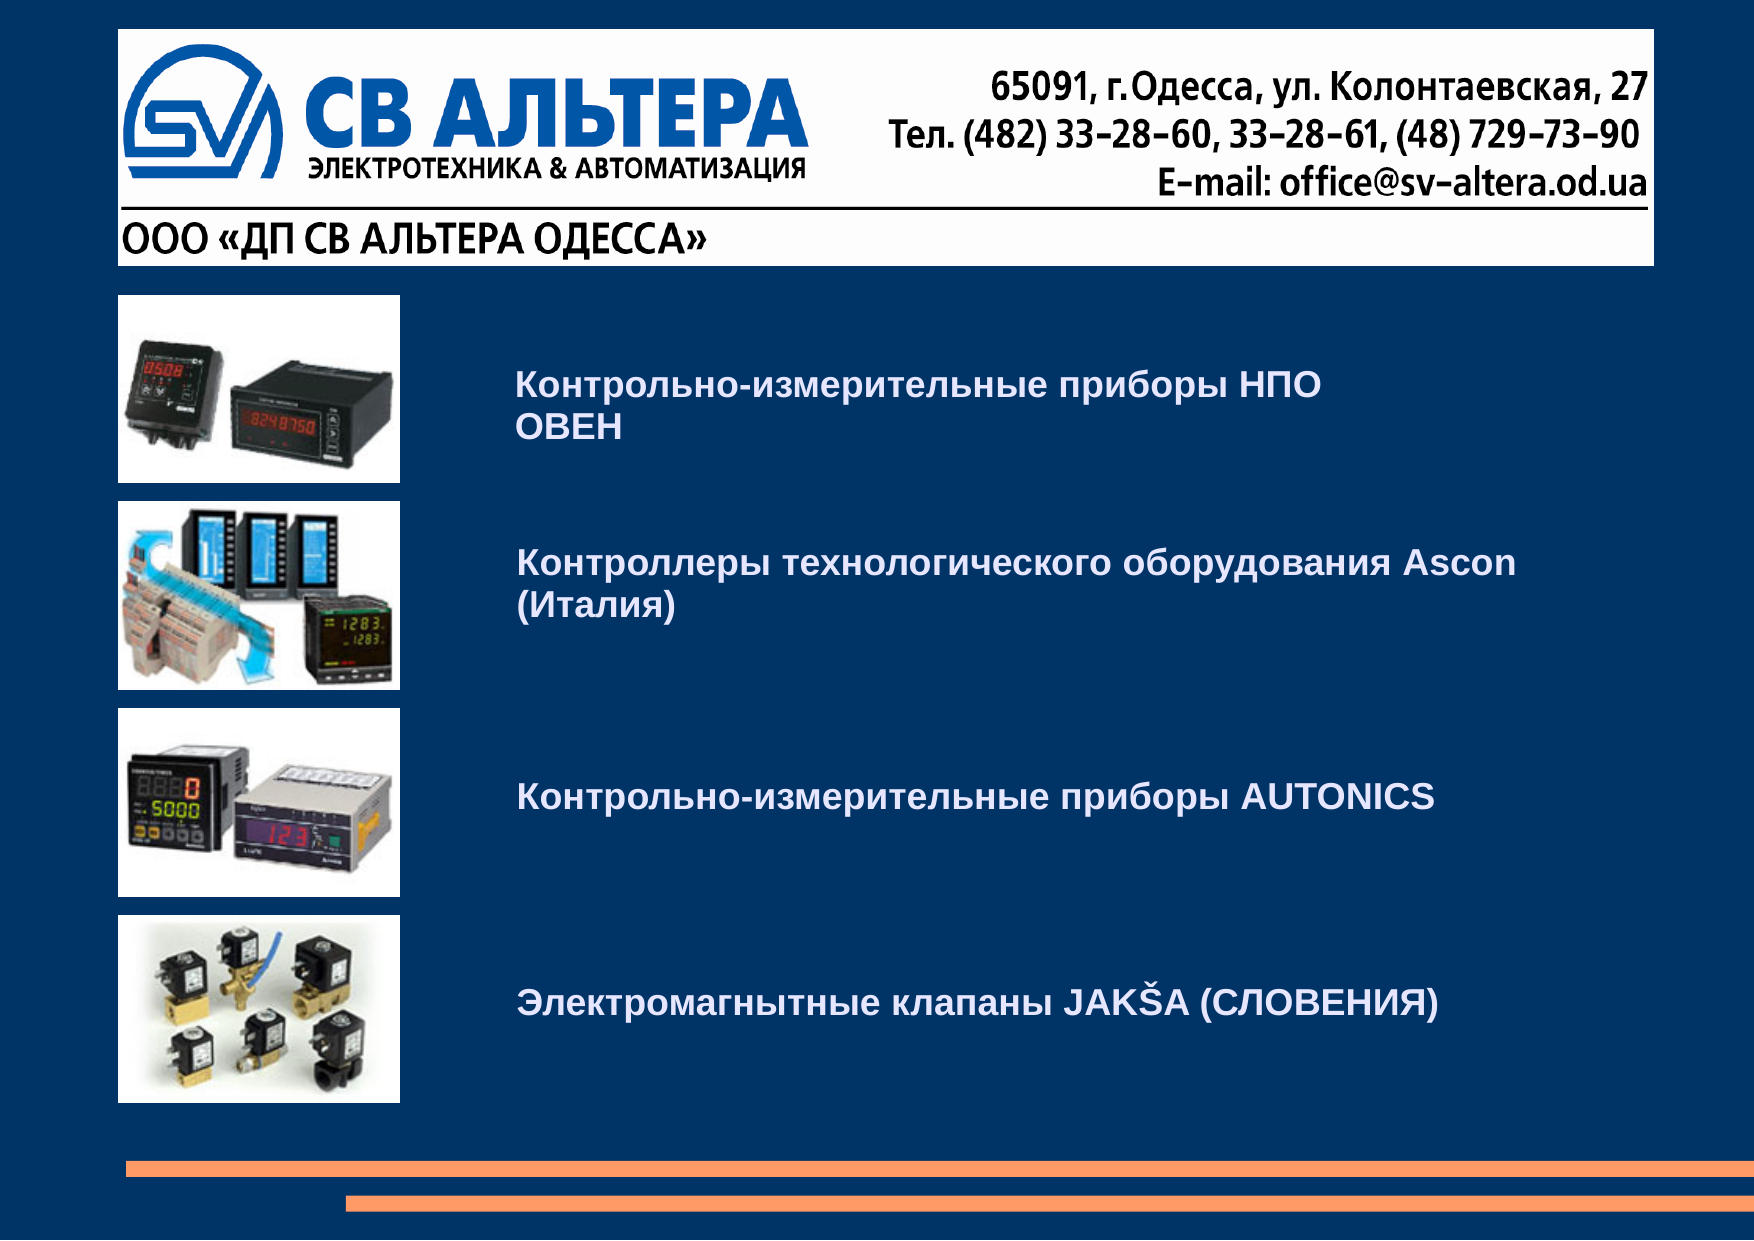

#
Контрольно-измерительные приборы НПО ОВЕН
Контроллеры технологического оборудования Ascon (Италия)
Контрольно-измерительные приборы AUTONICS
Электромагнытные клапаны JAKŠA (СЛОВЕНИЯ)